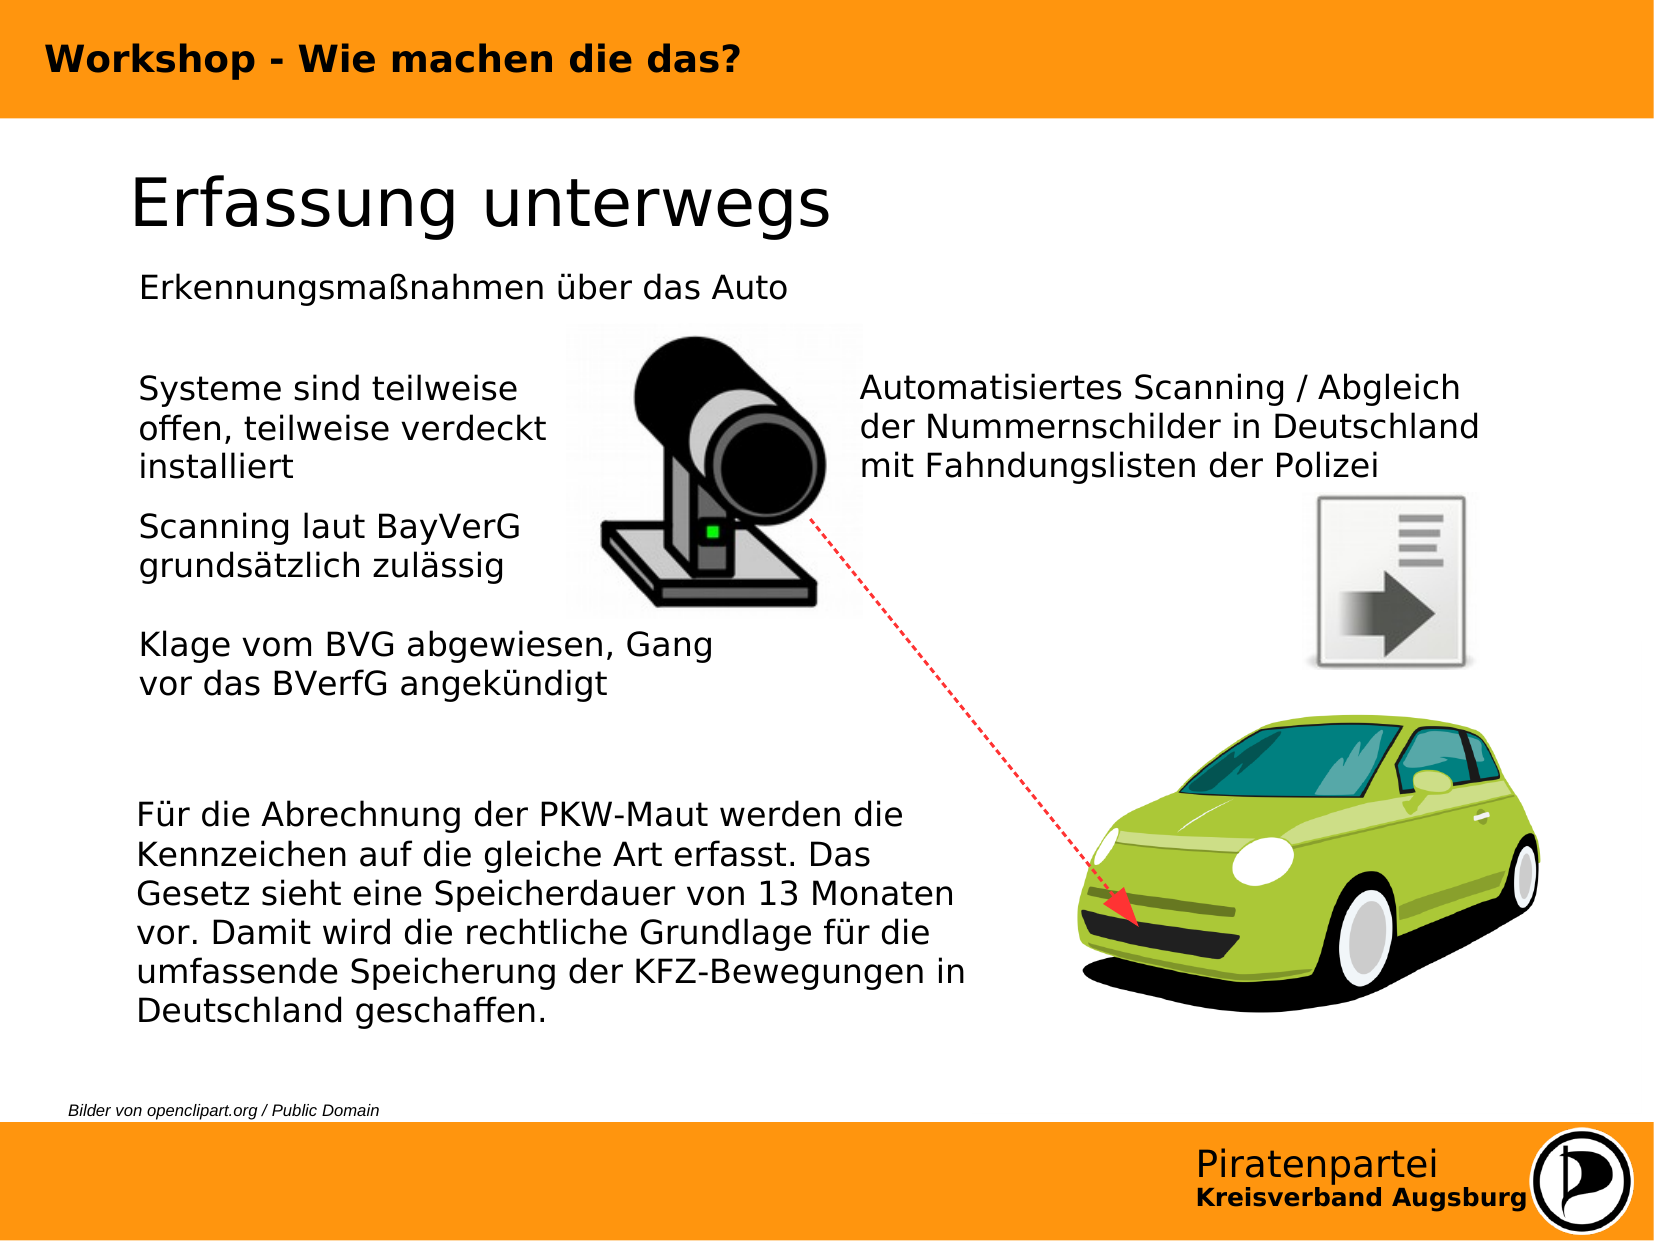

Workshop - Wie machen die das?
Erfassung unterwegs
Erkennungsmaßnahmen über das Auto
Automatisiertes Scanning / Abgleich der Nummernschilder in Deutschland
mit Fahndungslisten der Polizei
Systeme sind teilweise offen, teilweise verdeckt installiert
Scanning laut BayVerG
grundsätzlich zulässig
Klage vom BVG abgewiesen, Gang vor das BVerfG angekündigt
Für die Abrechnung der PKW-Maut werden die
Kennzeichen auf die gleiche Art erfasst. Das
Gesetz sieht eine Speicherdauer von 13 Monaten
vor. Damit wird die rechtliche Grundlage für die umfassende Speicherung der KFZ-Bewegungen in Deutschland geschaffen.
Bilder von openclipart.org / Public Domain